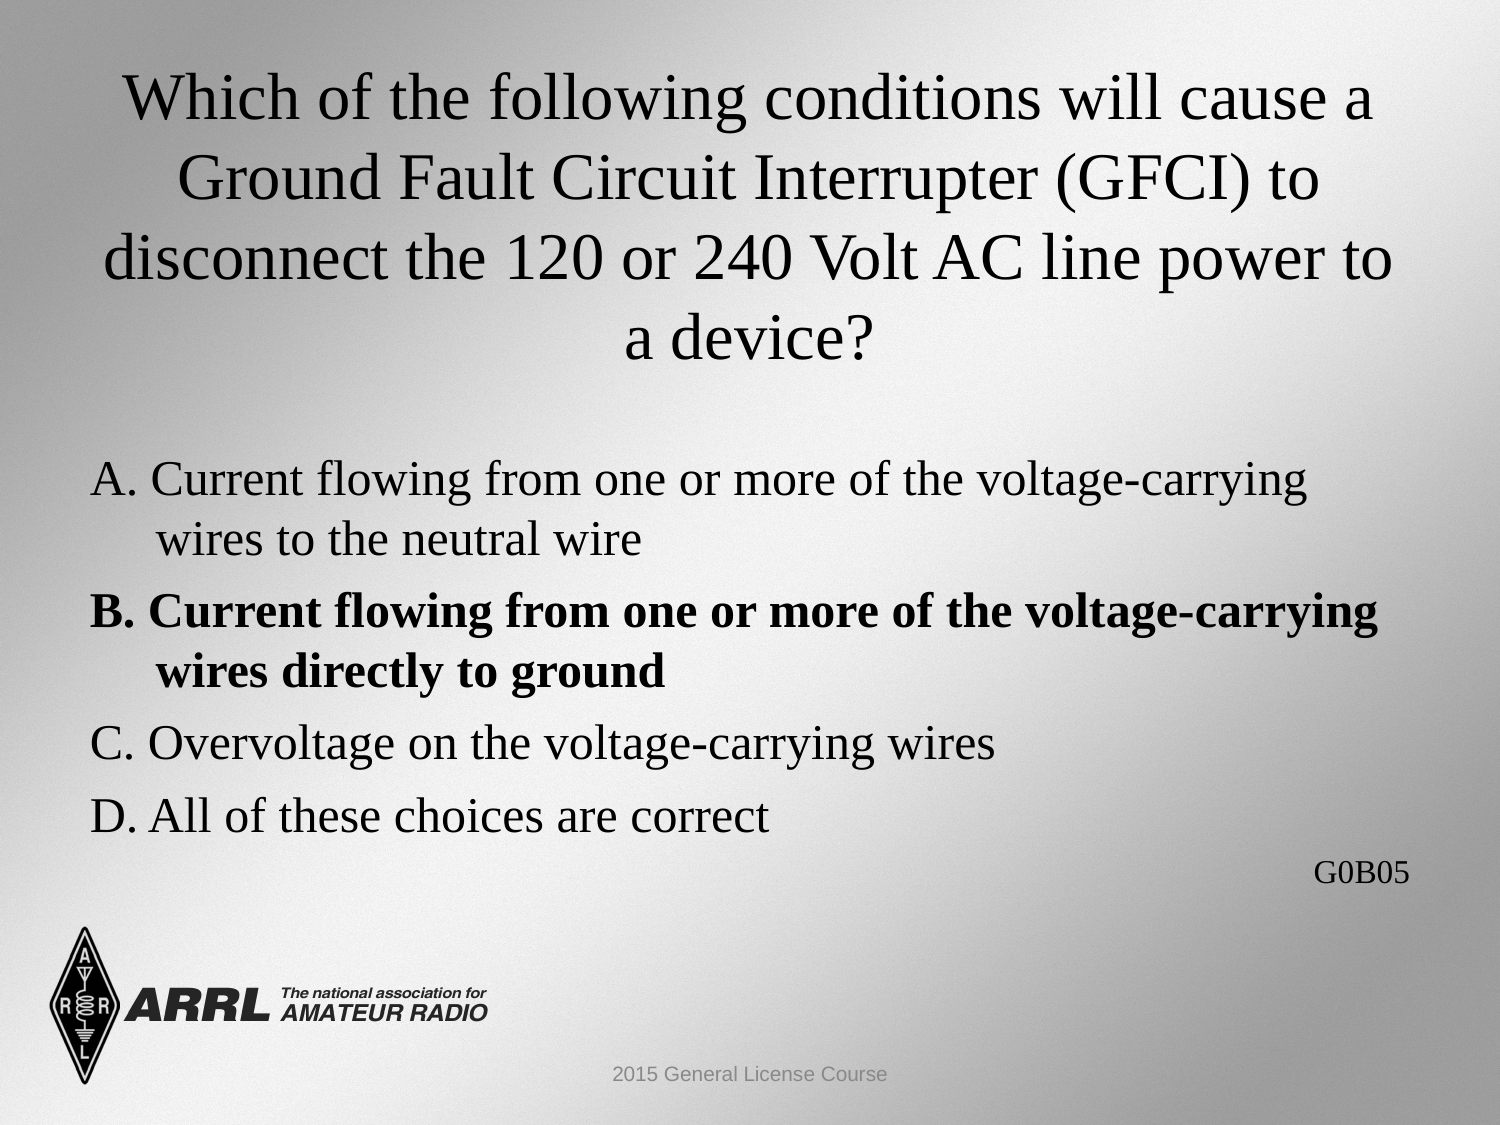

# Which of the following conditions will cause a Ground Fault Circuit Interrupter (GFCI) to disconnect the 120 or 240 Volt AC line power to a device?
A. Current flowing from one or more of the voltage-carrying wires to the neutral wire
B. Current flowing from one or more of the voltage-carrying wires directly to ground
C. Overvoltage on the voltage-carrying wires
D. All of these choices are correct
G0B05
2015 General License Course